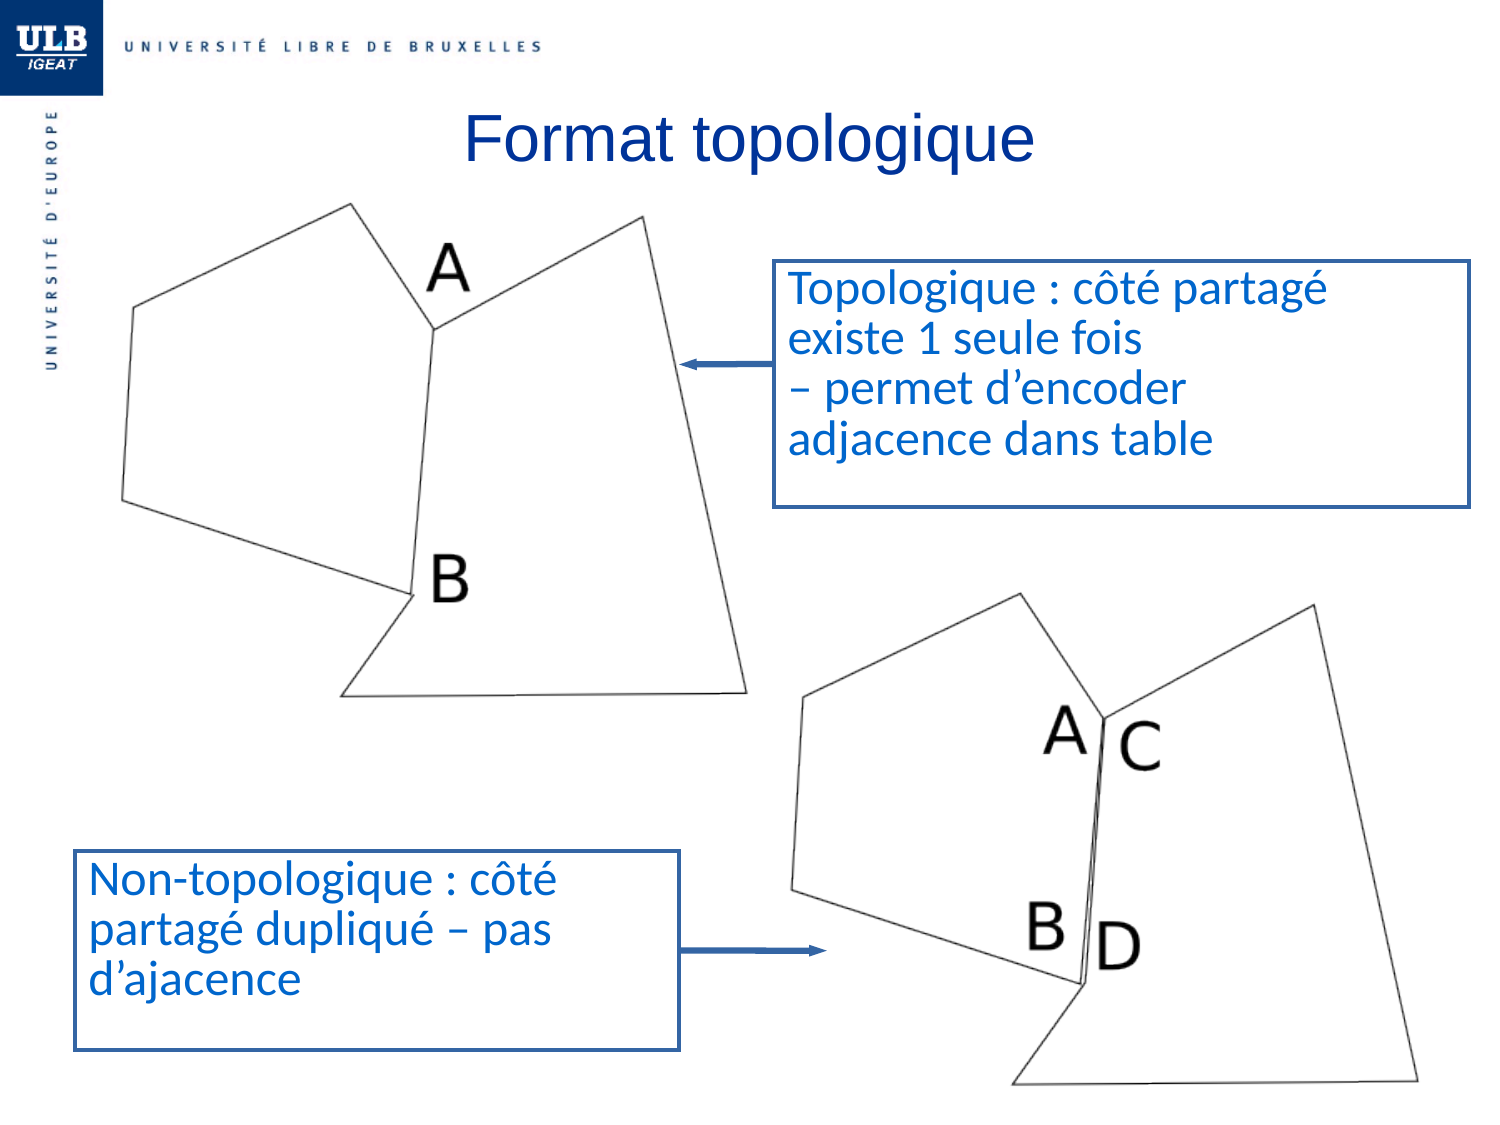

# Format topologique
Topologique : côté partagé
existe 1 seule fois
– permet d’encoder
adjacence dans table
Non-topologique : côté partagé dupliqué – pas d’ajacence